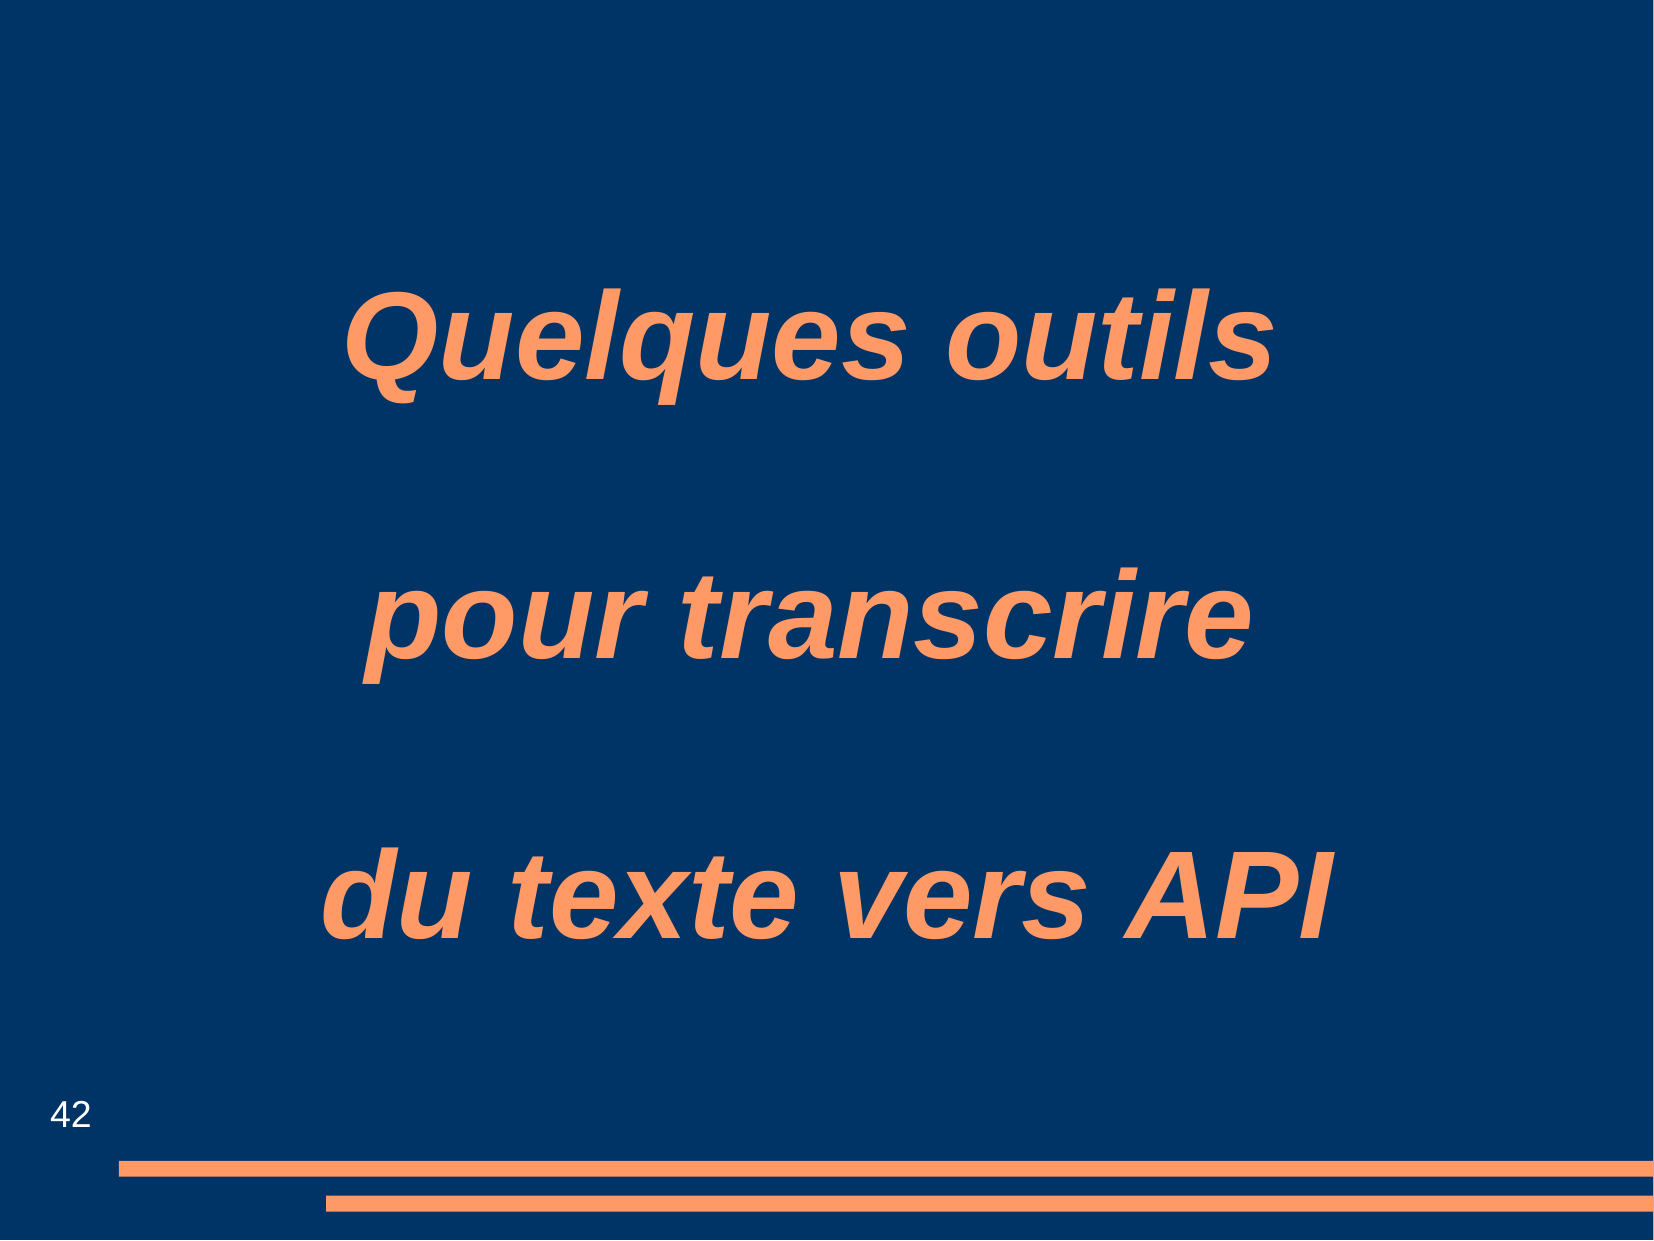

# Quelques outils pour transcrire du texte vers API